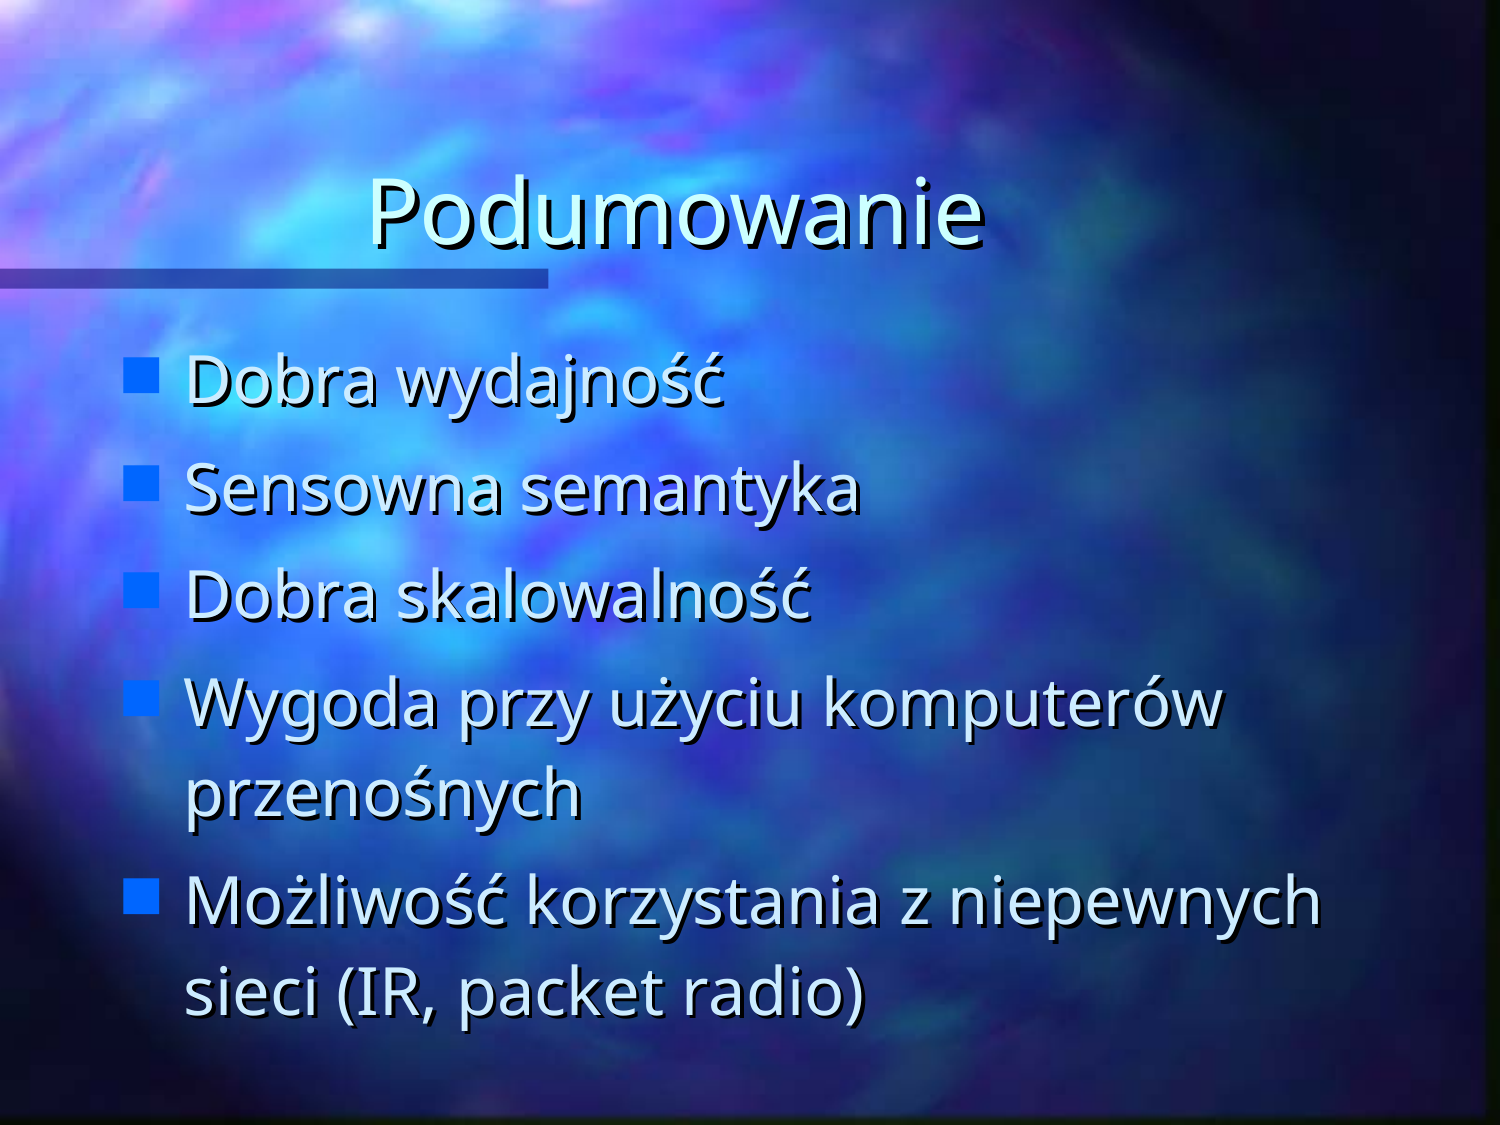

# Podumowanie
Dobra wydajność
Sensowna semantyka
Dobra skalowalność
Wygoda przy użyciu komputerów przenośnych
Możliwość korzystania z niepewnych sieci (IR, packet radio)